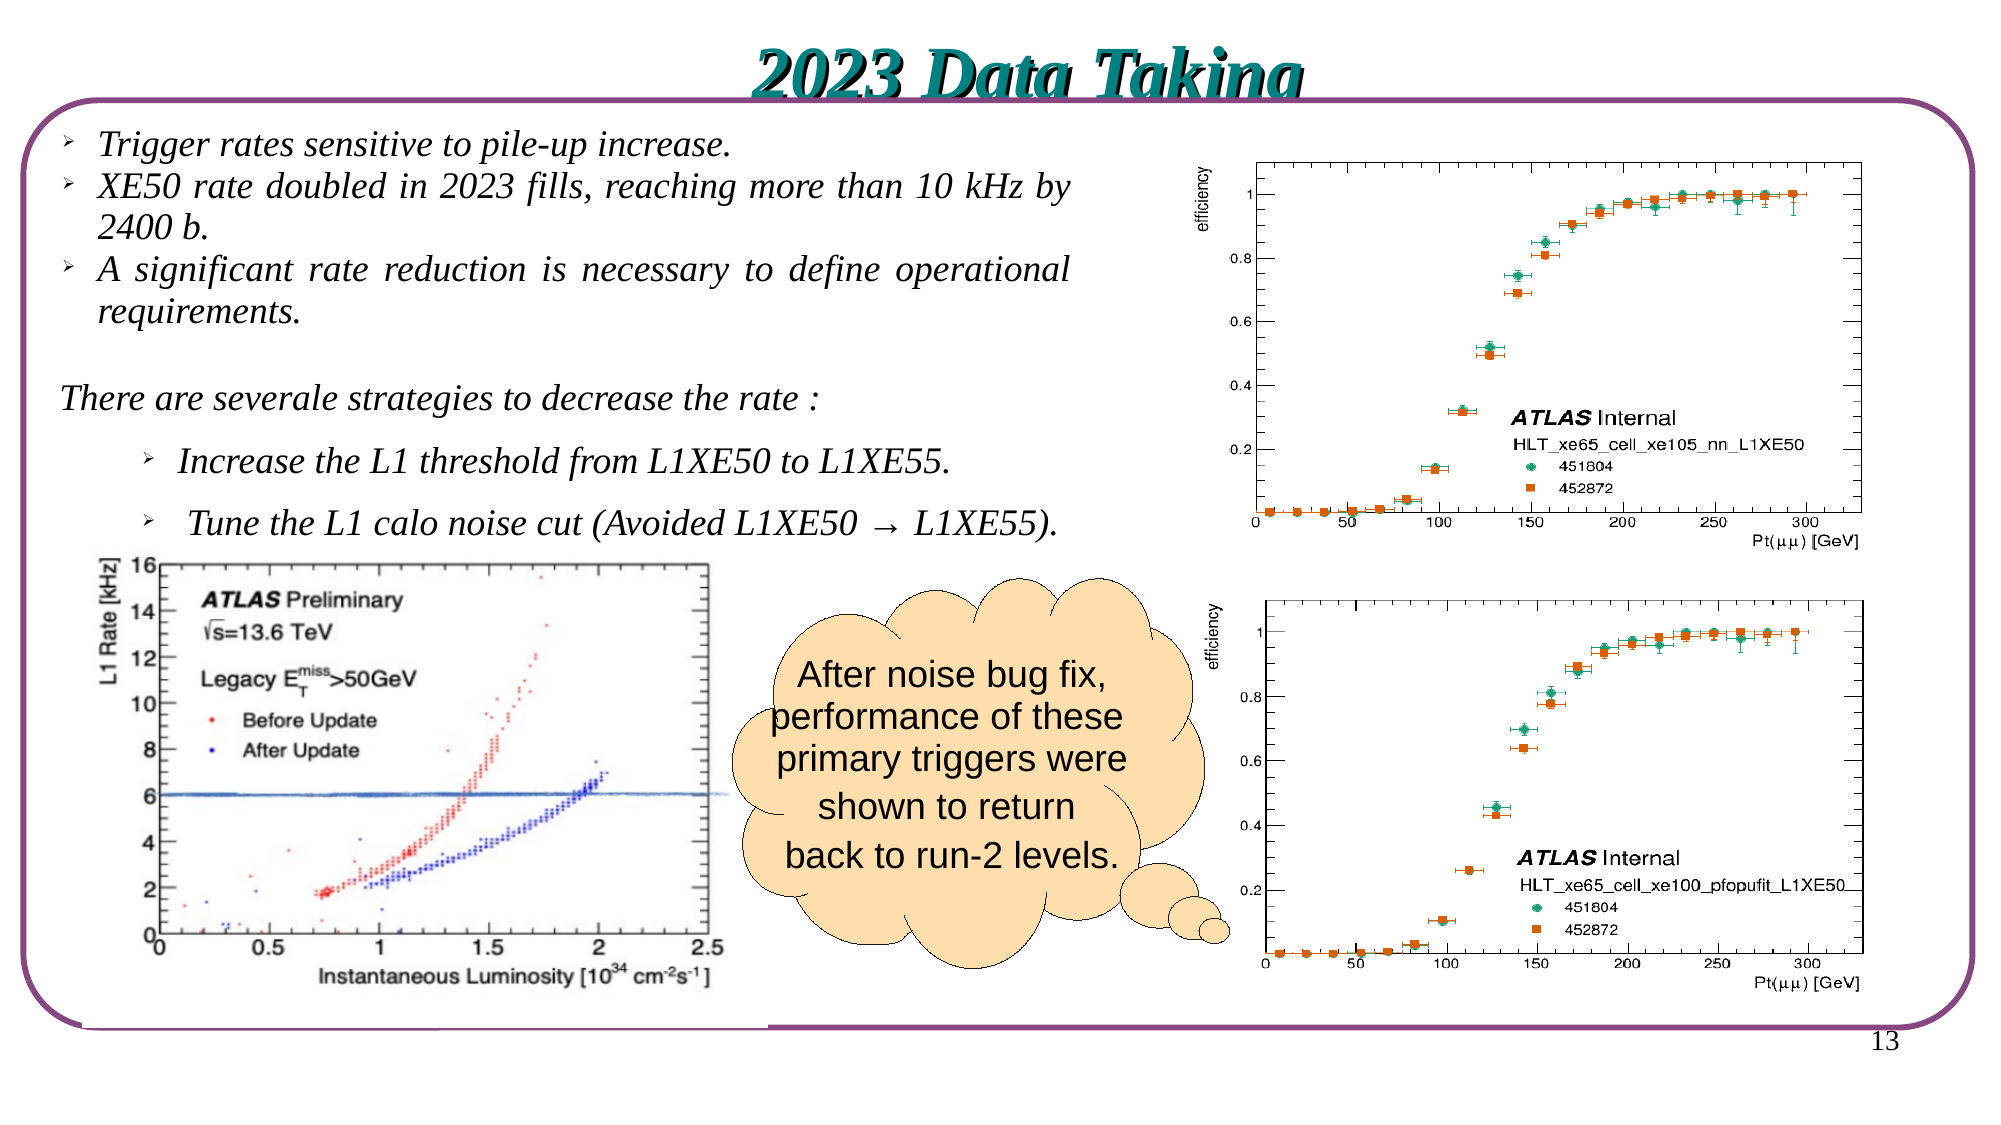

# 2023 Data Taking
Trigger rates sensitive to pile-up increase.
XE50 rate doubled in 2023 fills, reaching more than 10 kHz by 2400 b.
A significant rate reduction is necessary to define operational requirements.
There are severale strategies to decrease the rate :
Increase the L1 threshold from L1XE50 to L1XE55.
 Tune the L1 calo noise cut (Avoided L1XE50 → L1XE55).
After noise bug fix,
performance of these
primary triggers were
shown to return
back to run-2 levels.
13